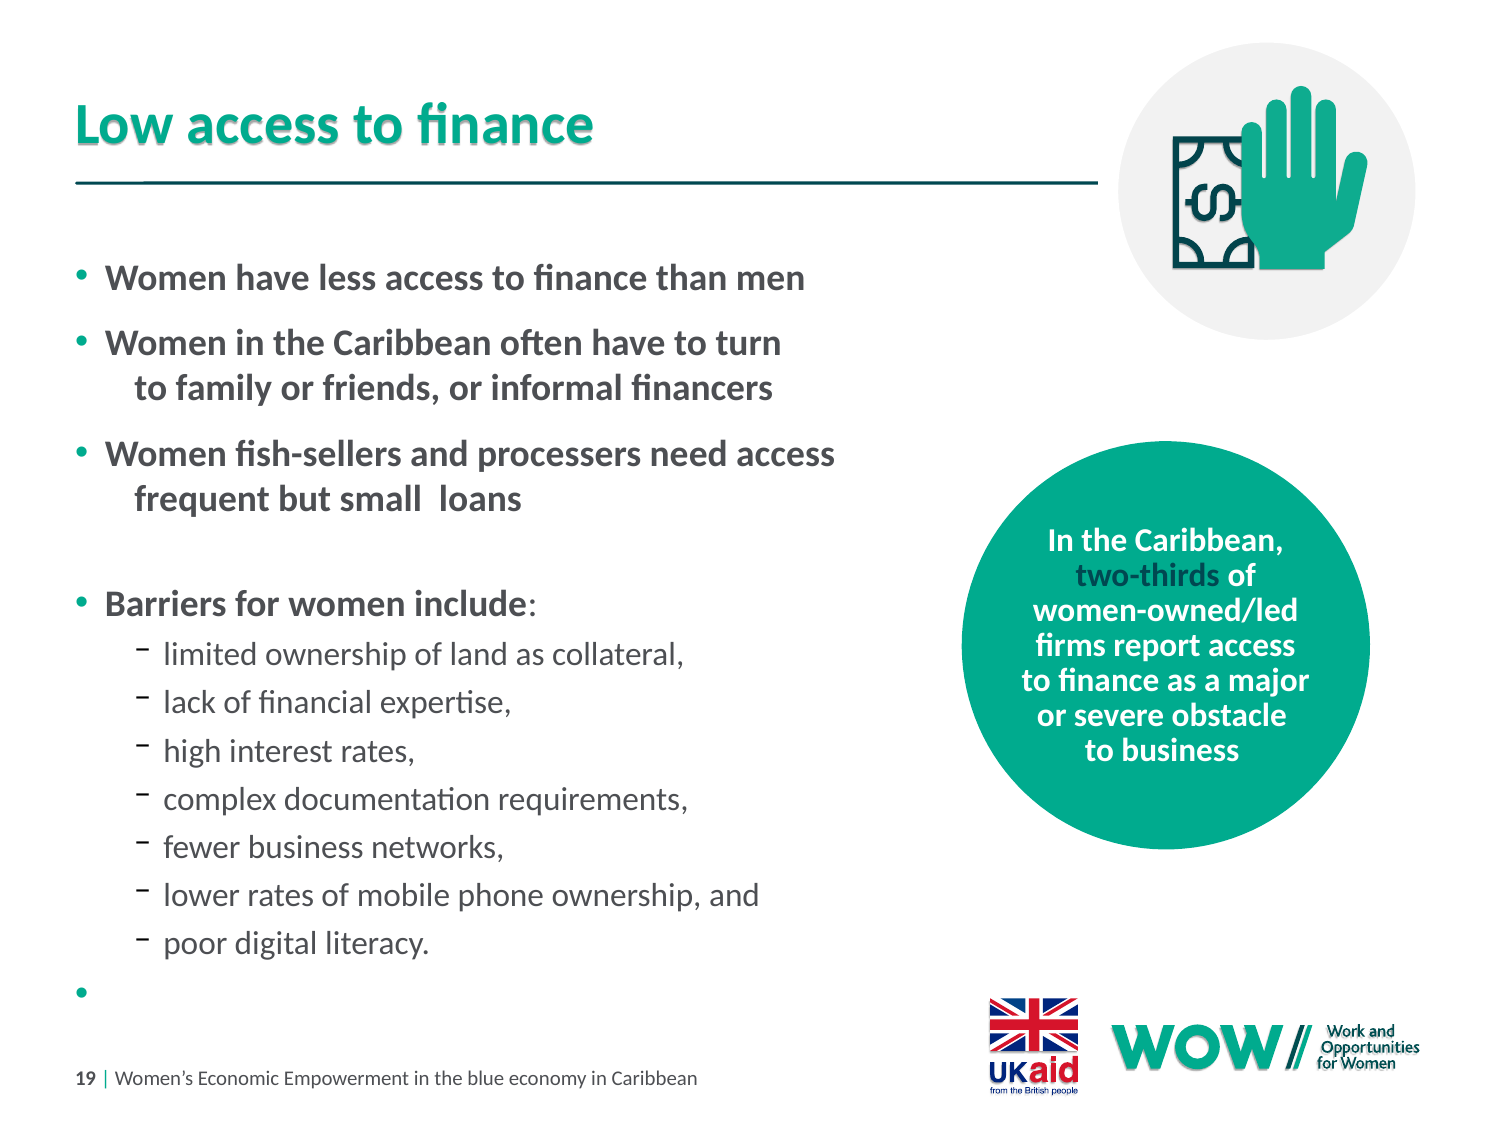

# Low access to finance
Women have less access to finance than men
Women in the Caribbean often have to turn
to family or friends, or informal financers
Women fish-sellers and processers need access frequent but small loans
In the Caribbean, two-thirds of women-owned/led firms report access to finance as a major or severe obstacle
to business
Barriers for women include:
limited ownership of land as collateral,
lack of financial expertise,
high interest rates,
complex documentation requirements,
fewer business networks,
lower rates of mobile phone ownership, and
poor digital literacy.
15 | Women’s Economic Empowerment in the blue economy in Caribbean